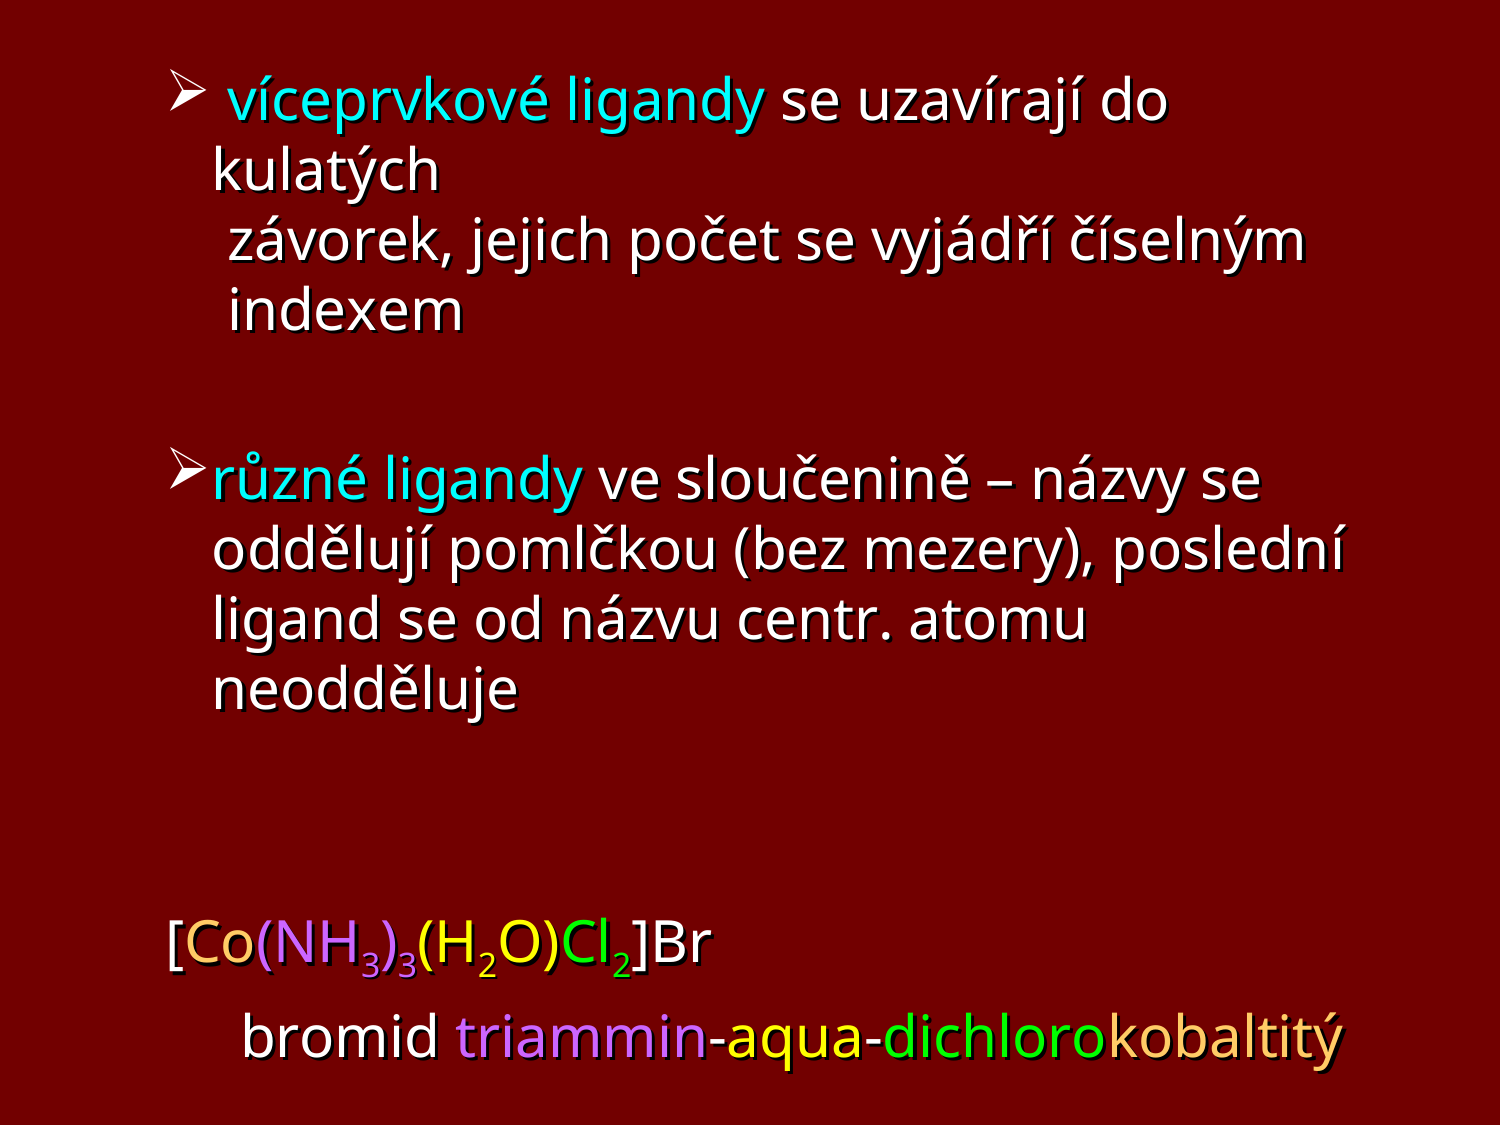

#
 víceprvkové ligandy se uzavírají do kulatých
 závorek, jejich počet se vyjádří číselným
 indexem
různé ligandy ve sloučenině – názvy se oddělují pomlčkou (bez mezery), poslední ligand se od názvu centr. atomu neodděluje
[Co(NH3)3(H2O)Cl2]Br
		bromid triammin-aqua-dichlorokobaltitý